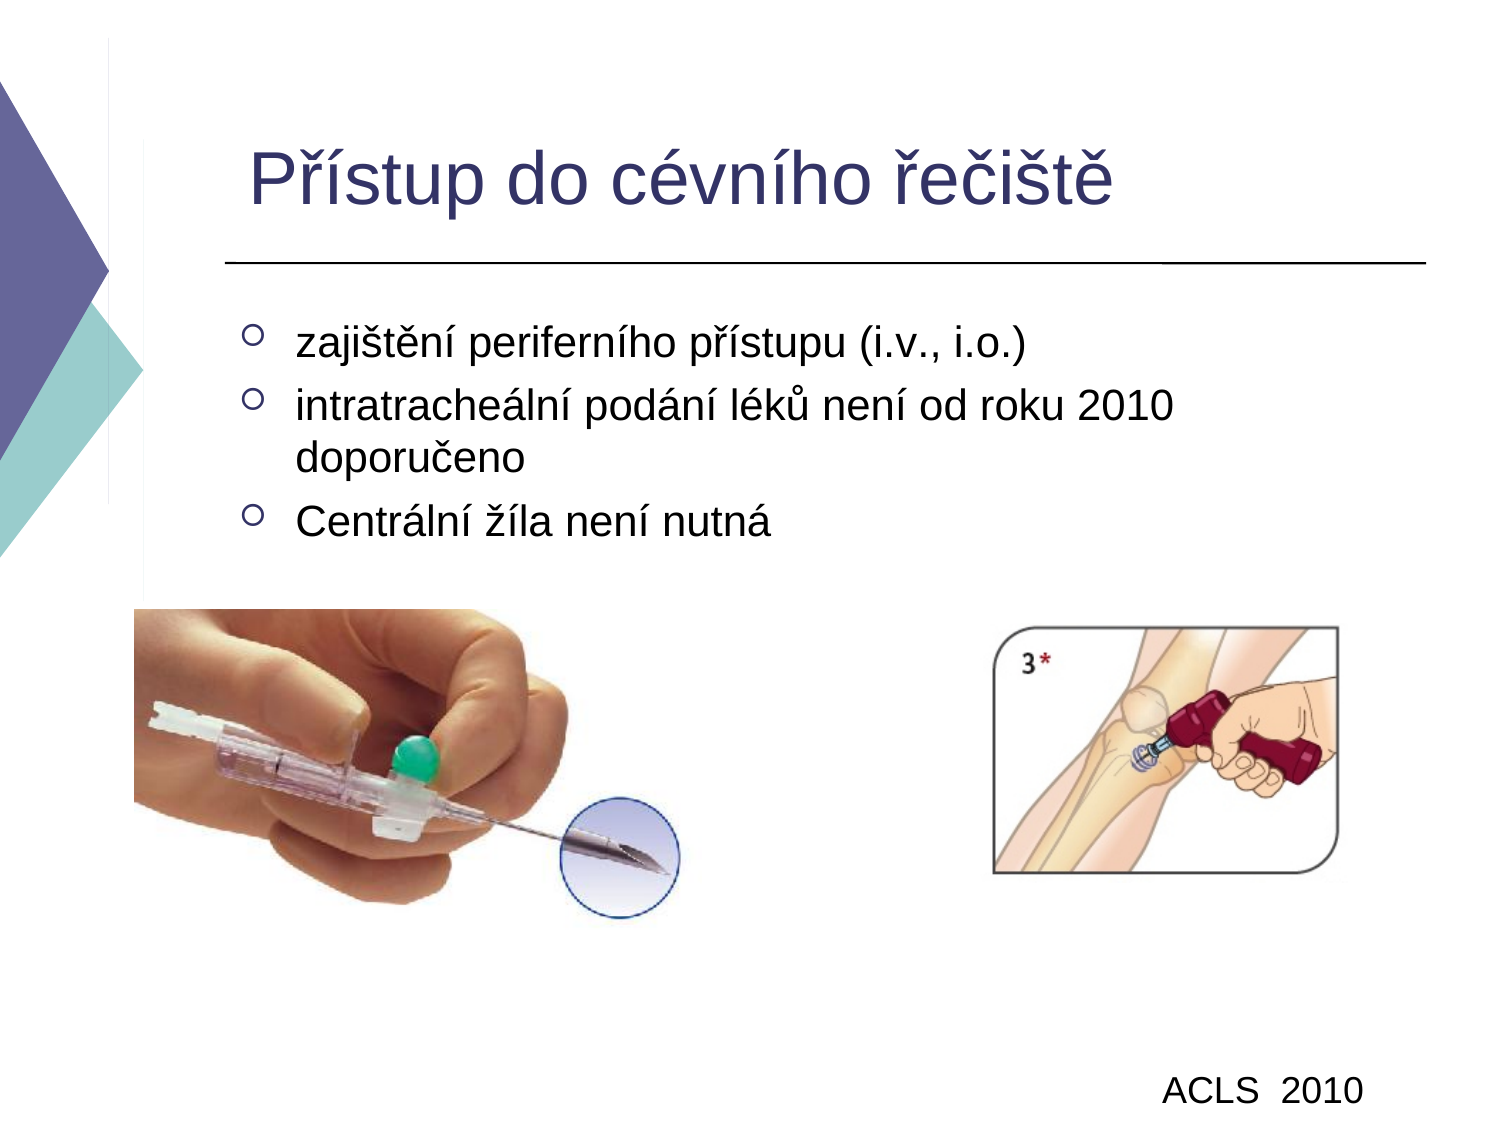

# Přístup do cévního řečiště
zajištění periferního přístupu (i.v., i.o.)
intratracheální podání léků není od roku 2010 doporučeno
Centrální žíla není nutná
ACLS 2010